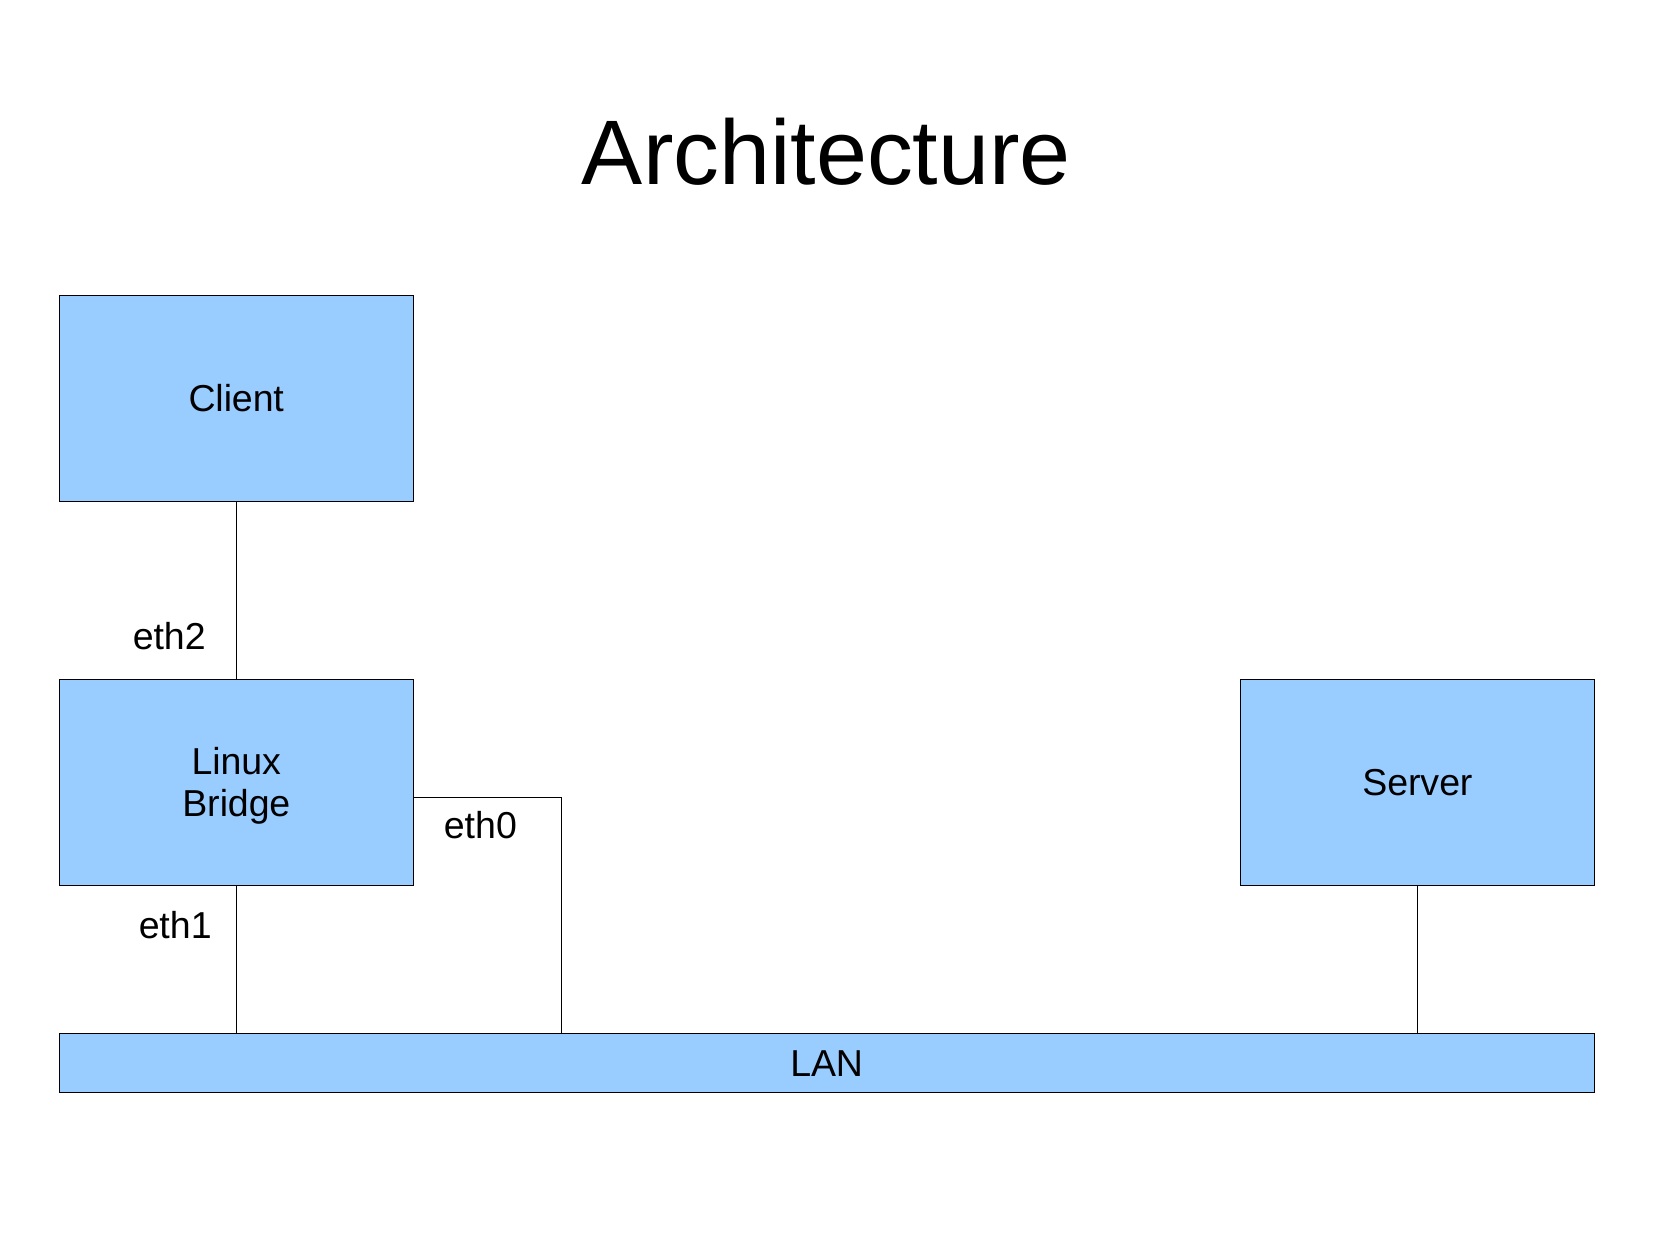

# Architecture
Client
eth2
Linux
Bridge
Server
eth0
eth1
LAN